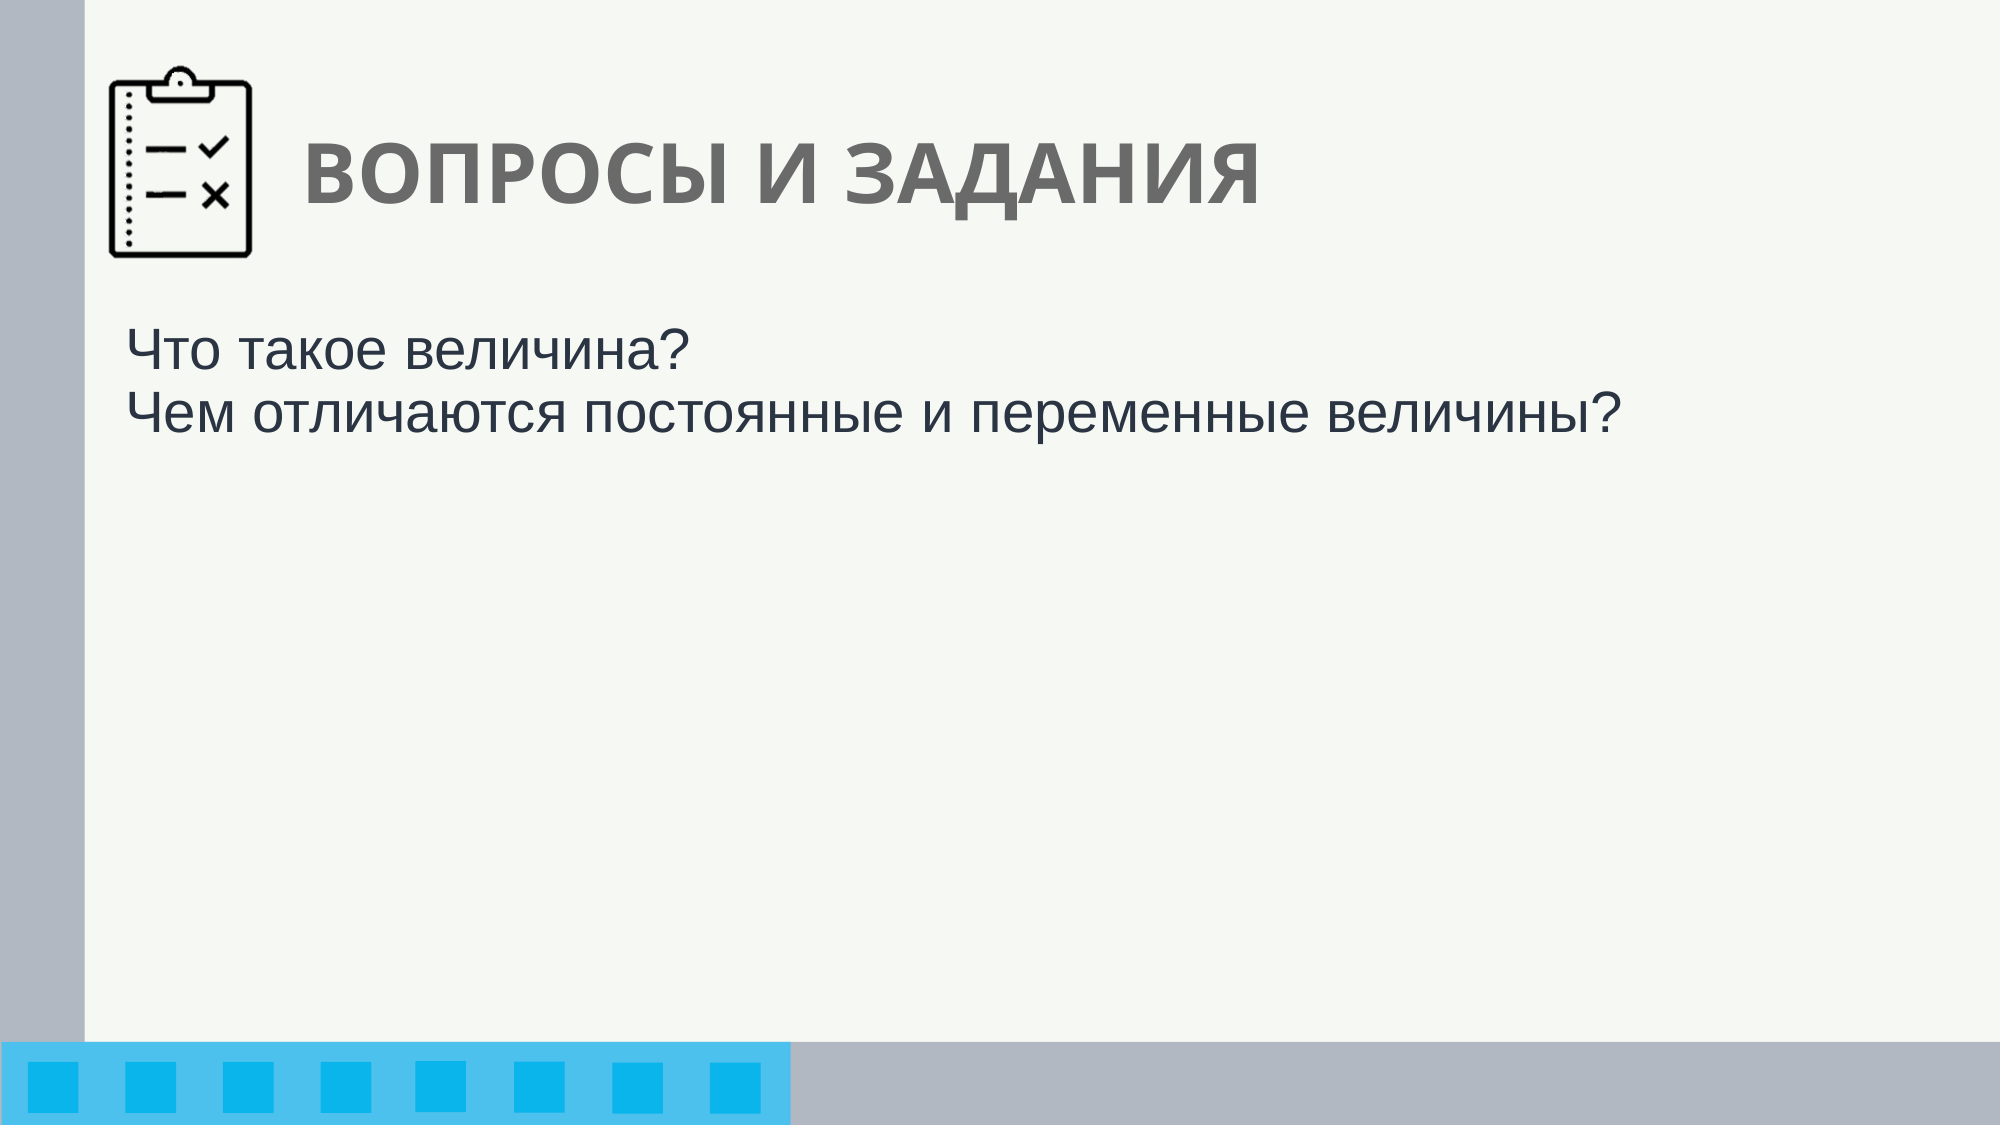

# ВОПРОСЫ И ЗАДАНИЯ
Что такое величина?
Чем отличаются постоянные и переменные величины?